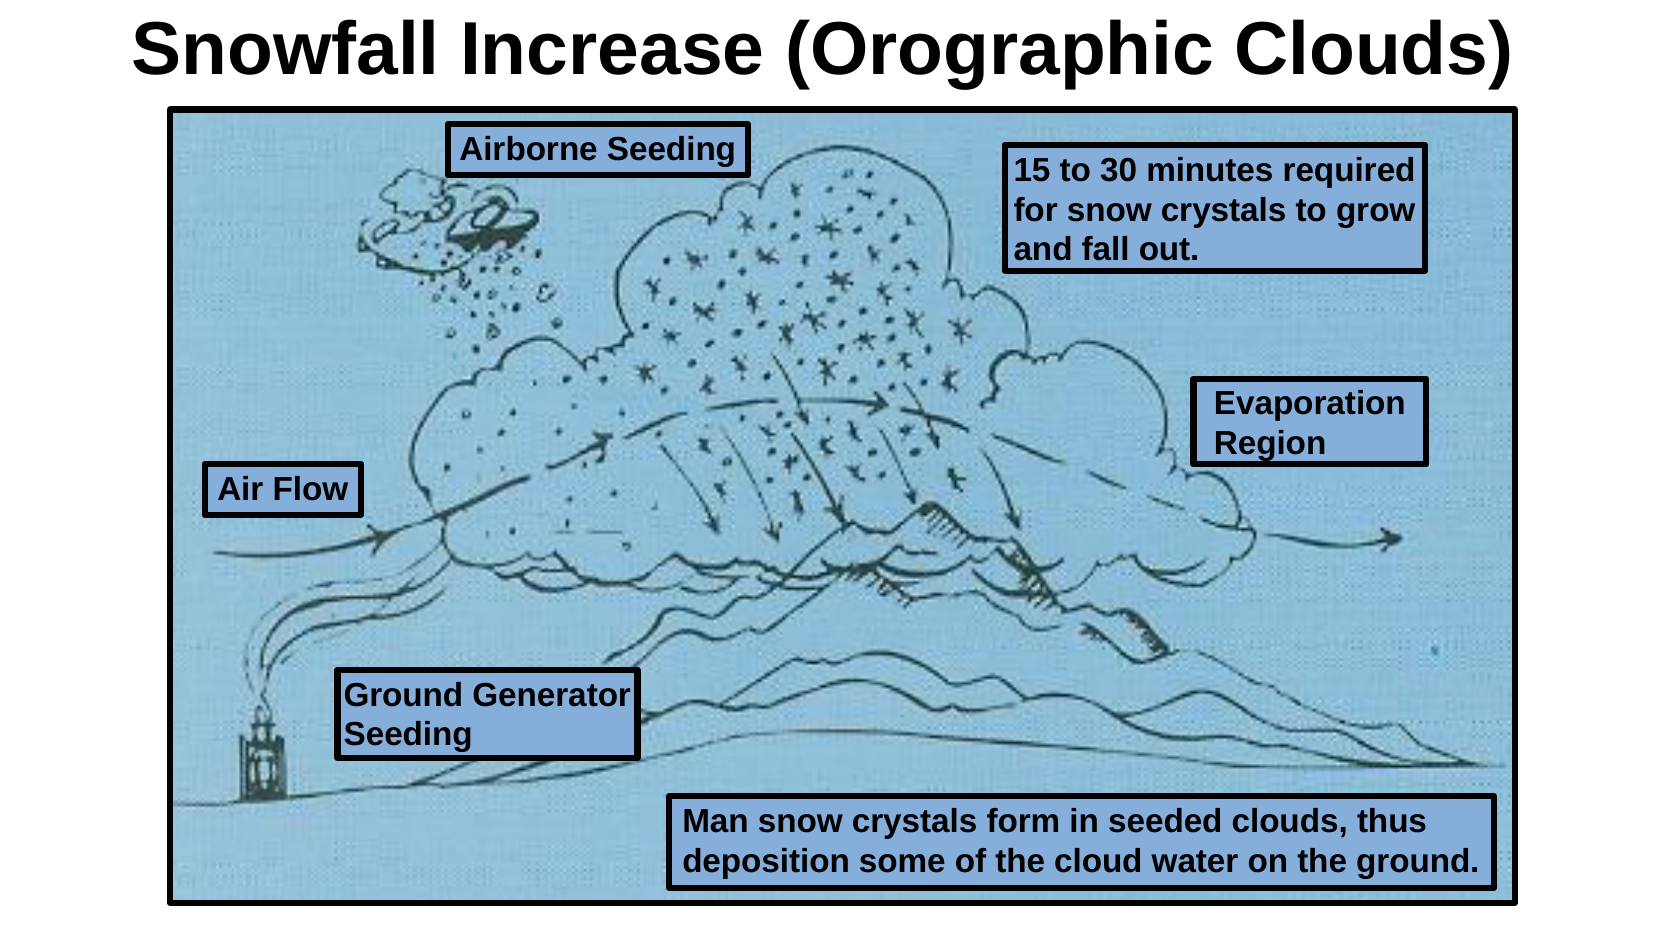

# Snowfall Increase (Orographic Clouds)
Airborne Seeding
15 to 30 minutes required for snow crystals to grow and fall out.
Evaporation Region
Air Flow
Ground Generator Seeding
Man snow crystals form in seeded clouds, thus deposition some of the cloud water on the ground.